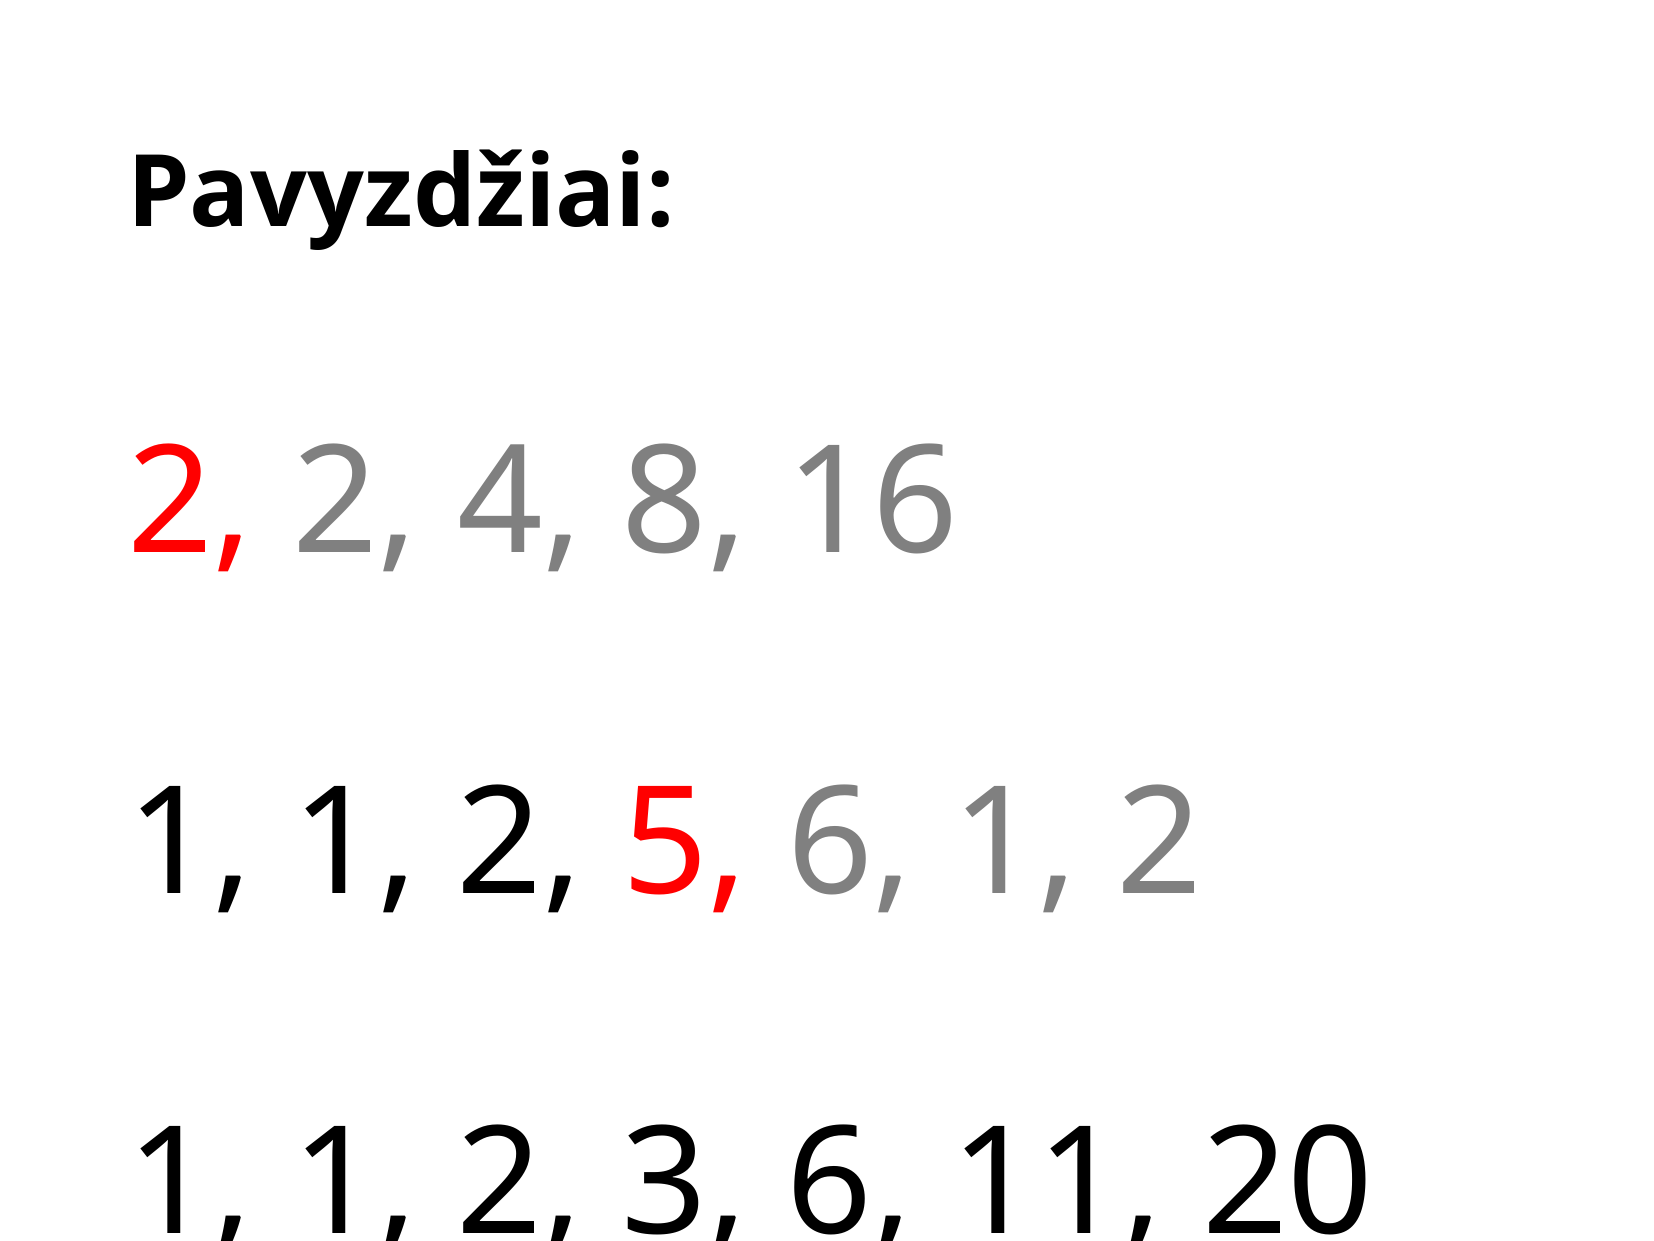

Pavyzdžiai:
2, 2, 4, 8, 16
1, 1, 2, 5, 6, 1, 2
1, 1, 2, 3, 6, 11, 20